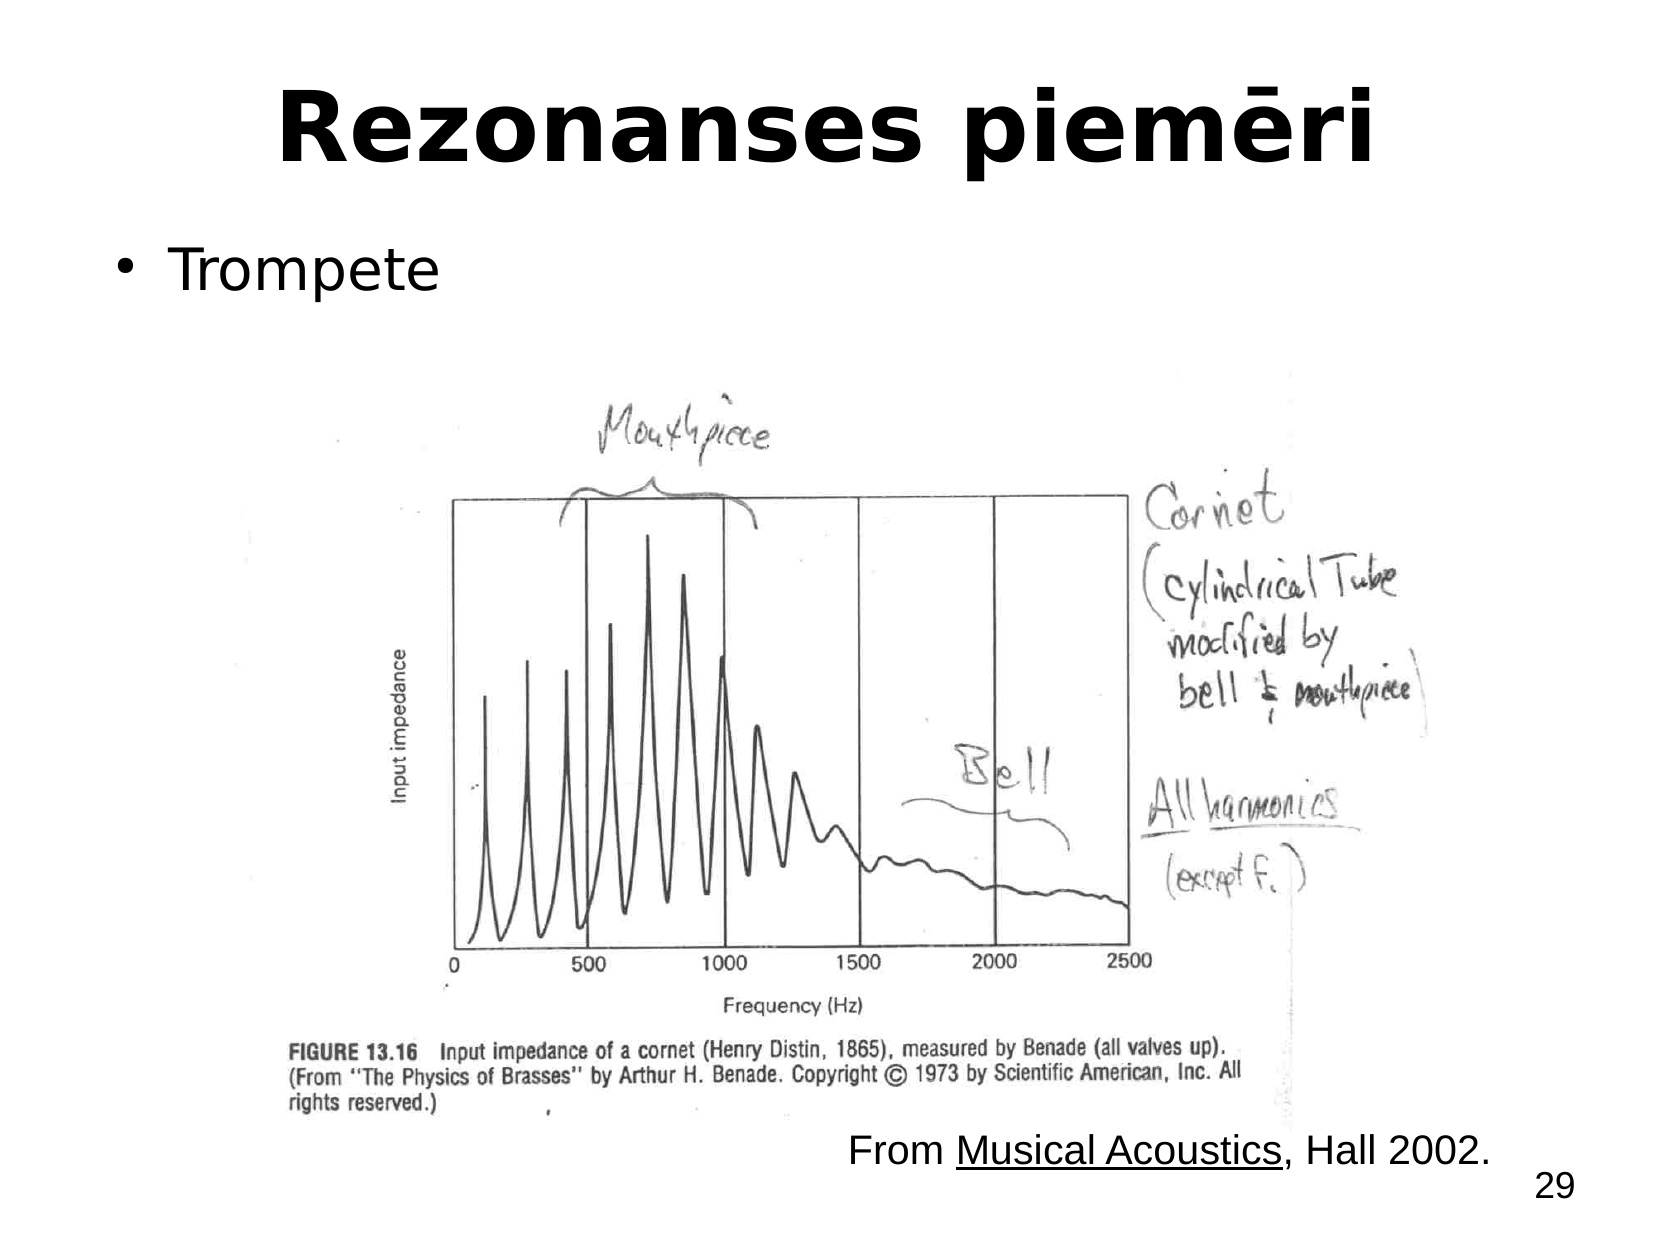

# Rezonanses piemēri
Trompete
From Musical Acoustics, Hall 2002.